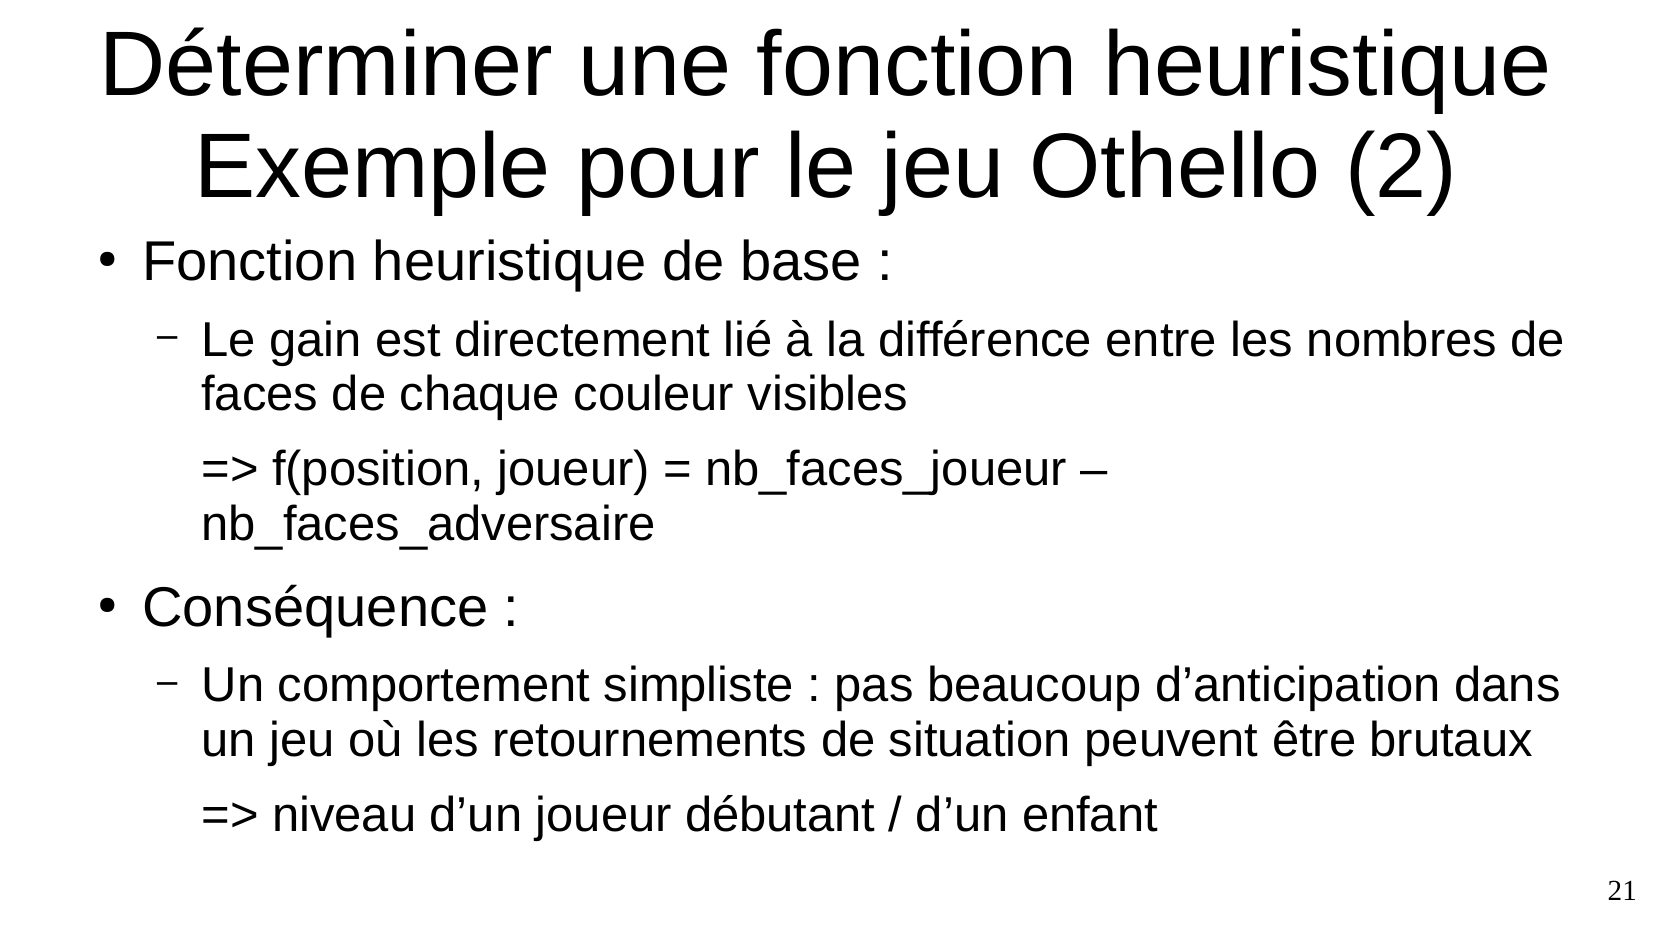

# Déterminer une fonction heuristique Exemple pour le jeu Othello (2)
Fonction heuristique de base :
Le gain est directement lié à la différence entre les nombres de faces de chaque couleur visibles
=> f(position, joueur) = nb_faces_joueur – nb_faces_adversaire
Conséquence :
Un comportement simpliste : pas beaucoup d’anticipation dans un jeu où les retournements de situation peuvent être brutaux
=> niveau d’un joueur débutant / d’un enfant
21